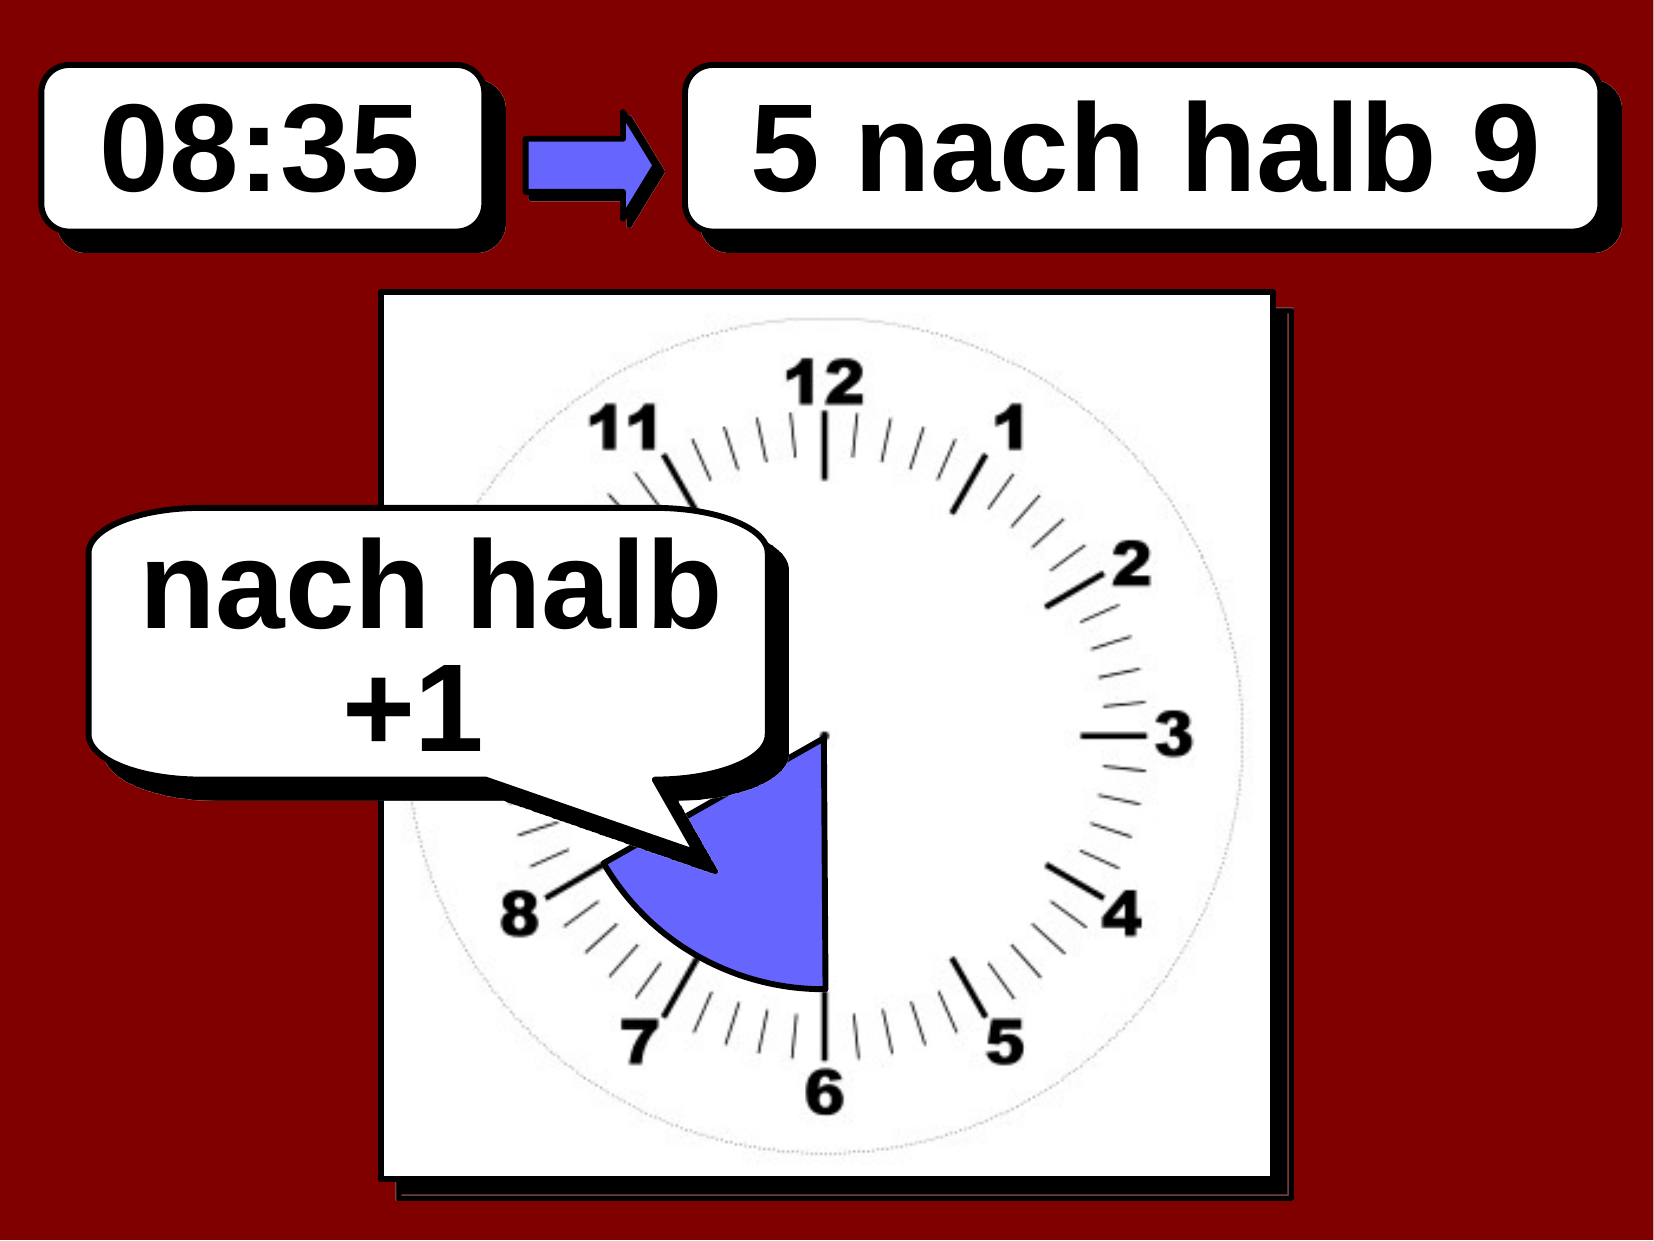

08:35
5 nach halb 9
nach halb
+1